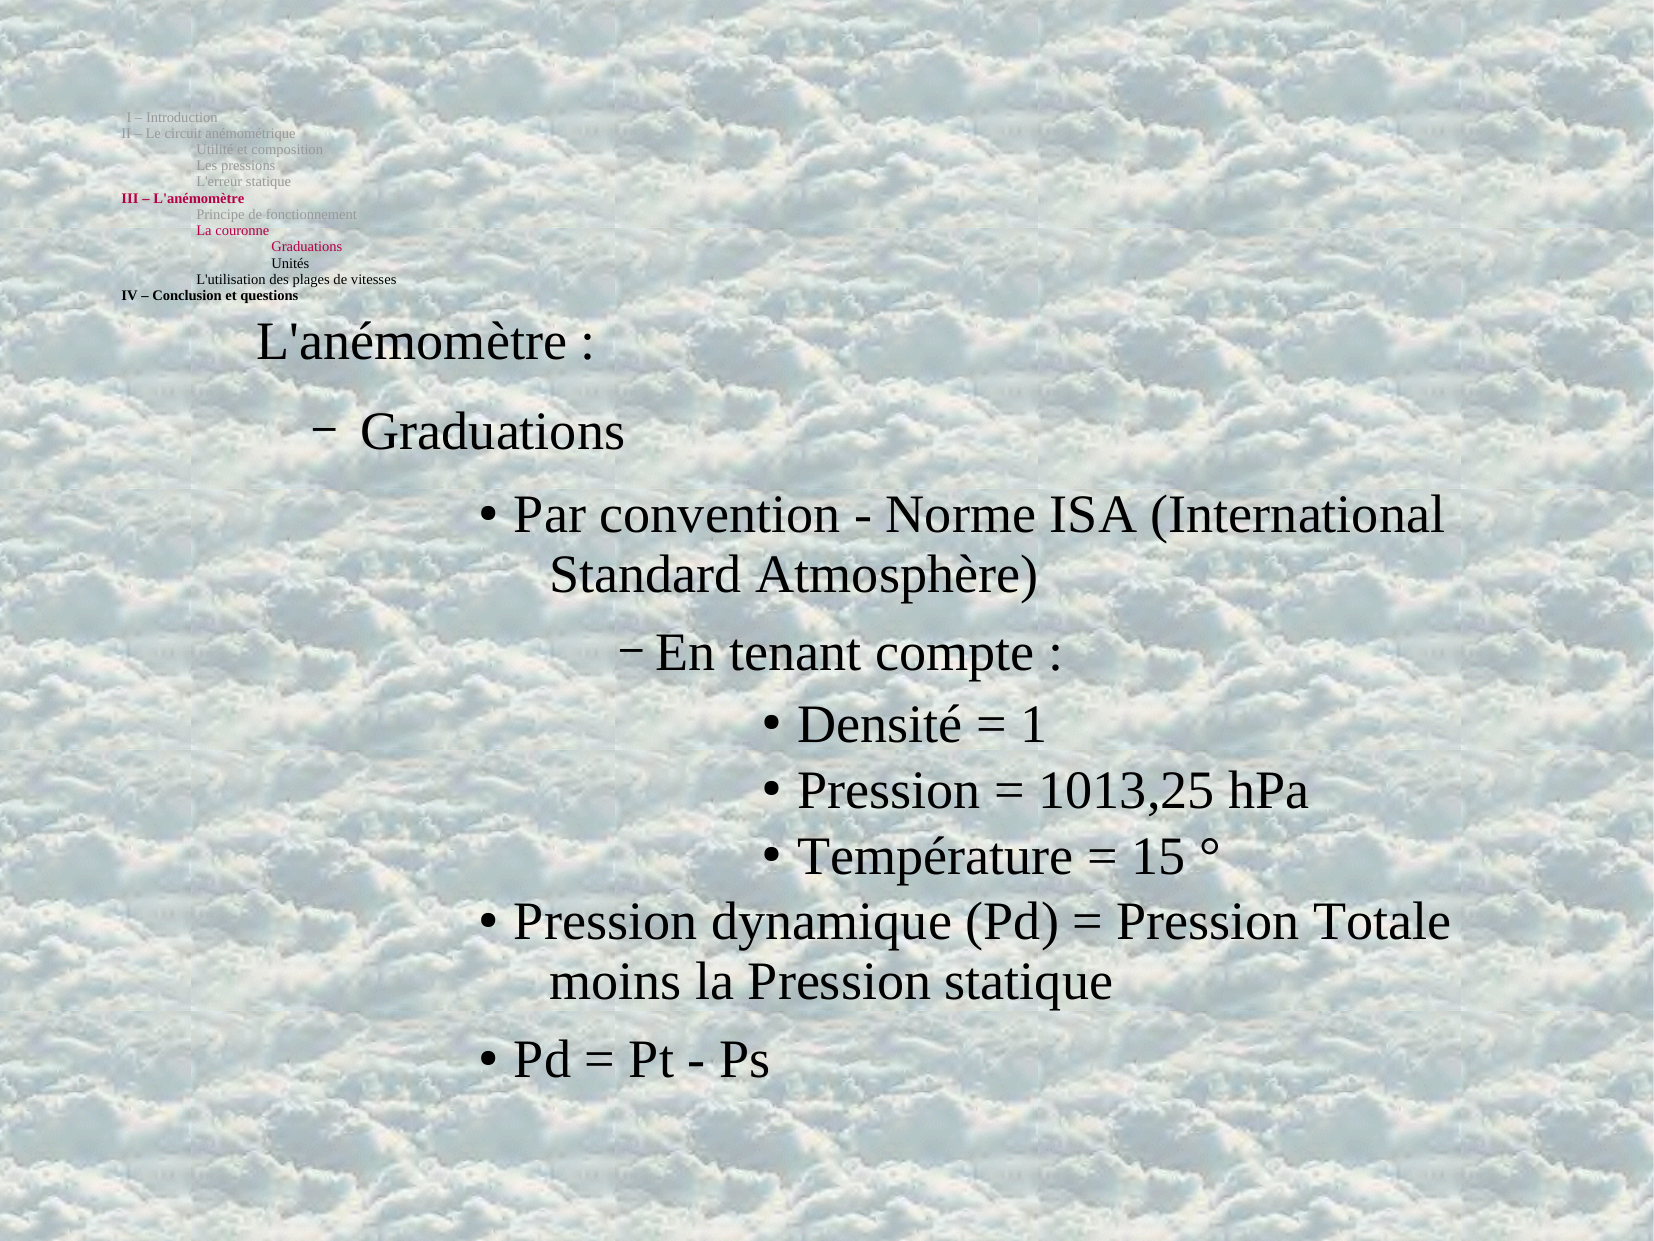

# I – Introduction II – Le circuit anémométrique Utilité et composition Les pressions L'erreur statique III – L'anémomètre Principe de fonctionnement La couronne Graduations Unités L'utilisation des plages de vitesses IV – Conclusion et questions
L'anémomètre :
Graduations
Par convention - Norme ISA (International Standard Atmosphère)
En tenant compte :
Densité = 1
Pression = 1013,25 hPa
Température = 15 °
Pression dynamique (Pd) = Pression Totale moins la Pression statique
Pd = Pt - Ps